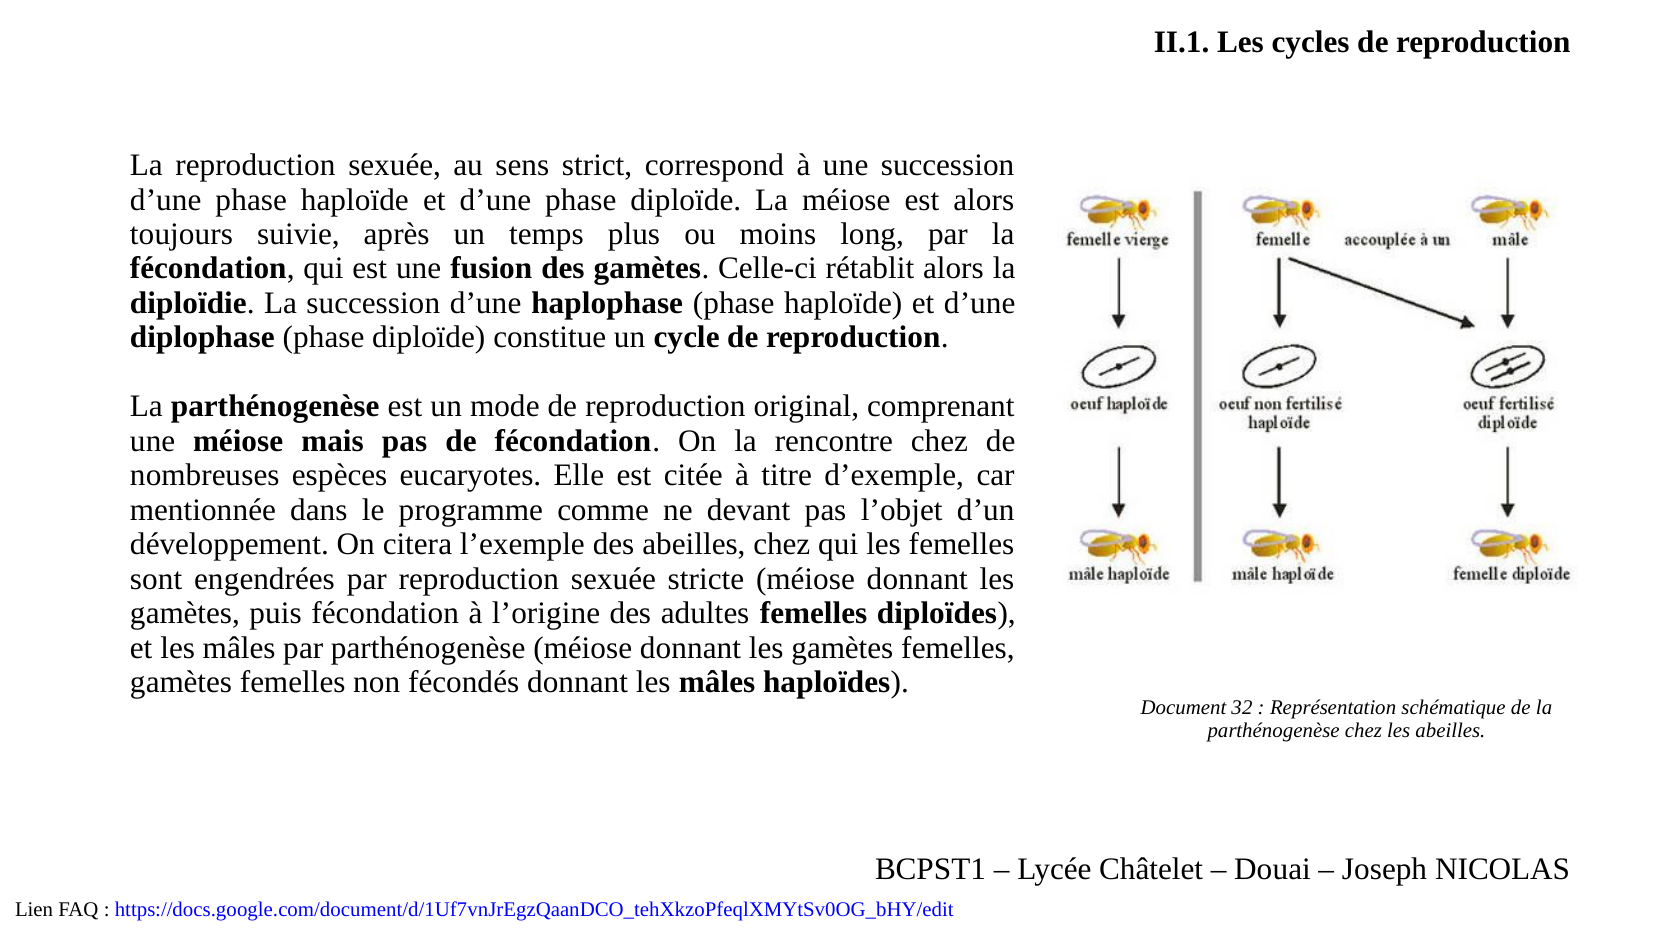

II.1. Les cycles de reproduction
La reproduction sexuée, au sens strict, correspond à une succession d’une phase haploïde et d’une phase diploïde. La méiose est alors toujours suivie, après un temps plus ou moins long, par la fécondation, qui est une fusion des gamètes. Celle-ci rétablit alors la diploïdie. La succession d’une haplophase (phase haploïde) et d’une diplophase (phase diploïde) constitue un cycle de reproduction.
La parthénogenèse est un mode de reproduction original, comprenant une méiose mais pas de fécondation. On la rencontre chez de nombreuses espèces eucaryotes. Elle est citée à titre d’exemple, car mentionnée dans le programme comme ne devant pas l’objet d’un développement. On citera l’exemple des abeilles, chez qui les femelles sont engendrées par reproduction sexuée stricte (méiose donnant les gamètes, puis fécondation à l’origine des adultes femelles diploïdes), et les mâles par parthénogenèse (méiose donnant les gamètes femelles, gamètes femelles non fécondés donnant les mâles haploïdes).
Document 32 : Représentation schématique de la parthénogenèse chez les abeilles.
BCPST1 – Lycée Châtelet – Douai – Joseph NICOLAS
Lien FAQ : https://docs.google.com/document/d/1Uf7vnJrEgzQaanDCO_tehXkzoPfeqlXMYtSv0OG_bHY/edit